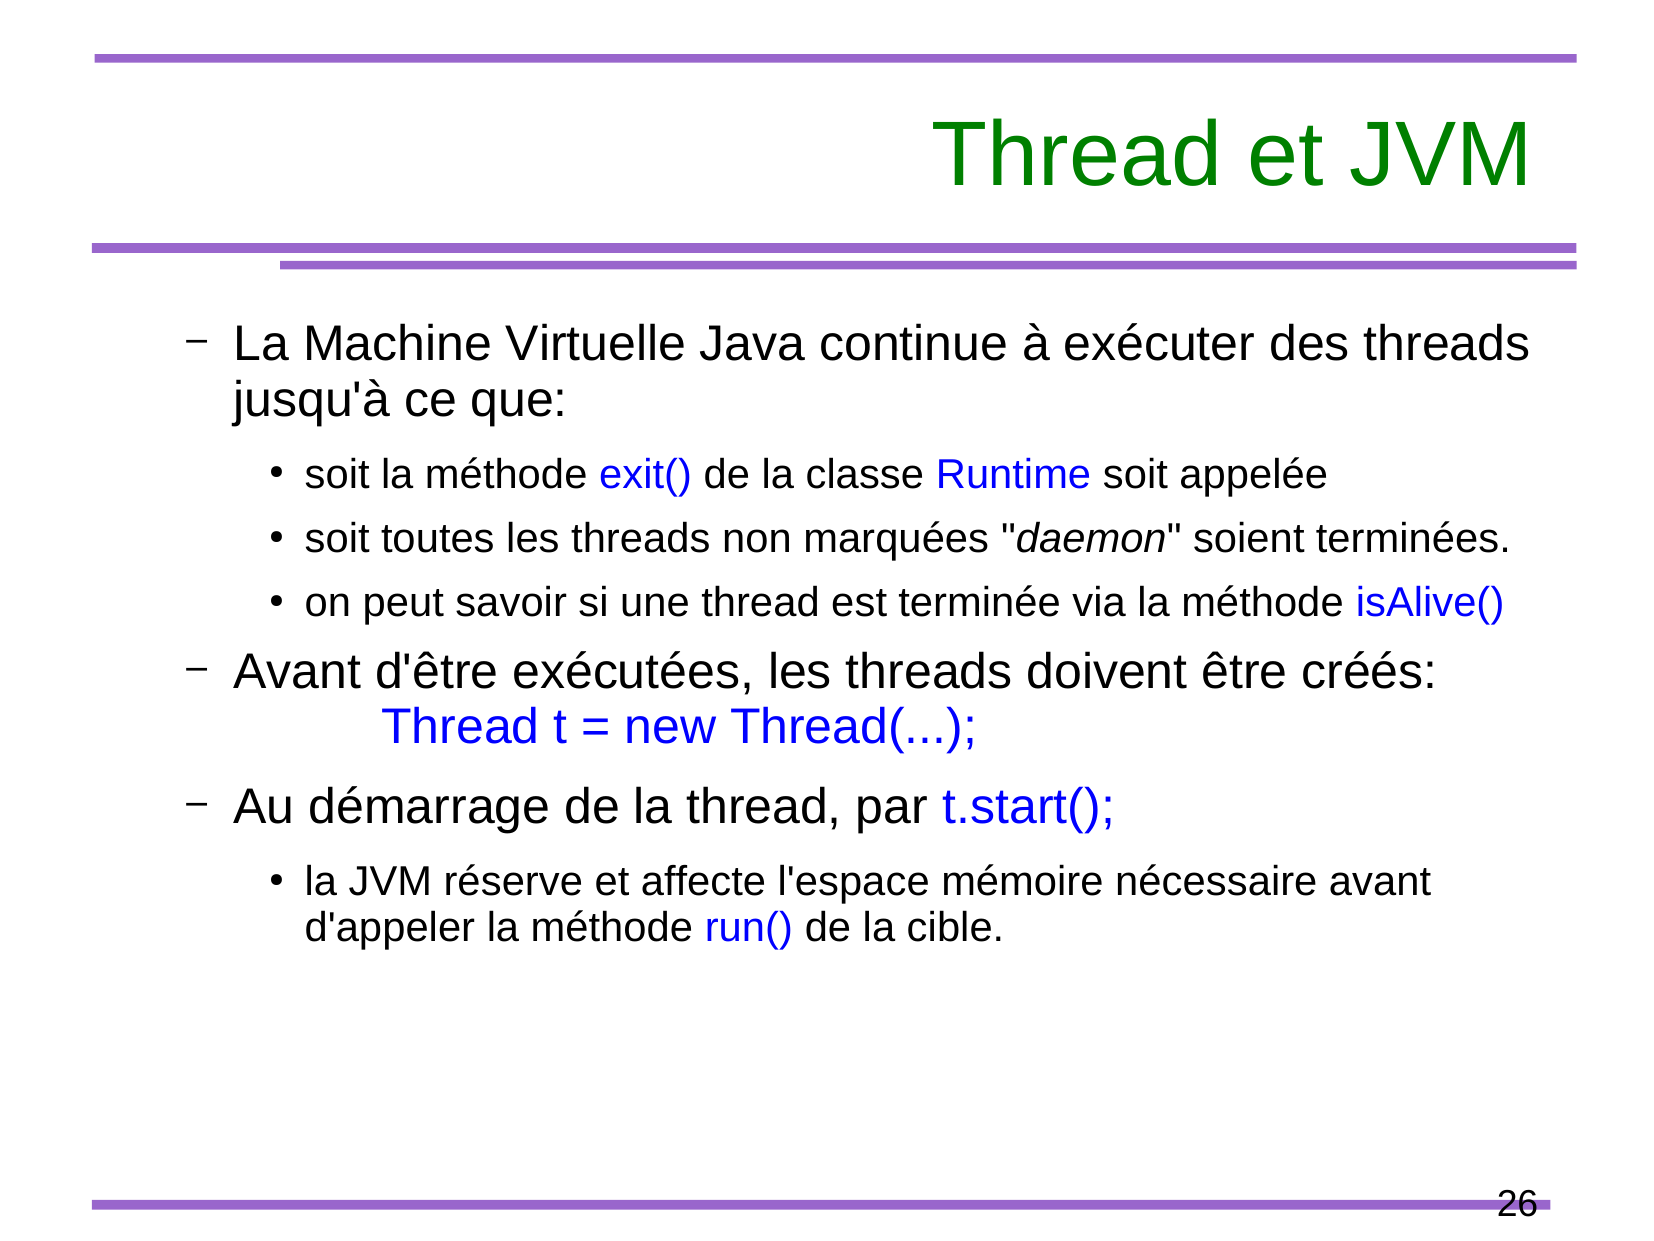

# Thread et JVM
La Machine Virtuelle Java continue à exécuter des threads jusqu'à ce que:
soit la méthode exit() de la classe Runtime soit appelée
soit toutes les threads non marquées "daemon" soient terminées.
on peut savoir si une thread est terminée via la méthode isAlive()
Avant d'être exécutées, les threads doivent être créés: 				Thread t = new Thread(...);
Au démarrage de la thread, par t.start();
la JVM réserve et affecte l'espace mémoire nécessaire avant d'appeler la méthode run() de la cible.